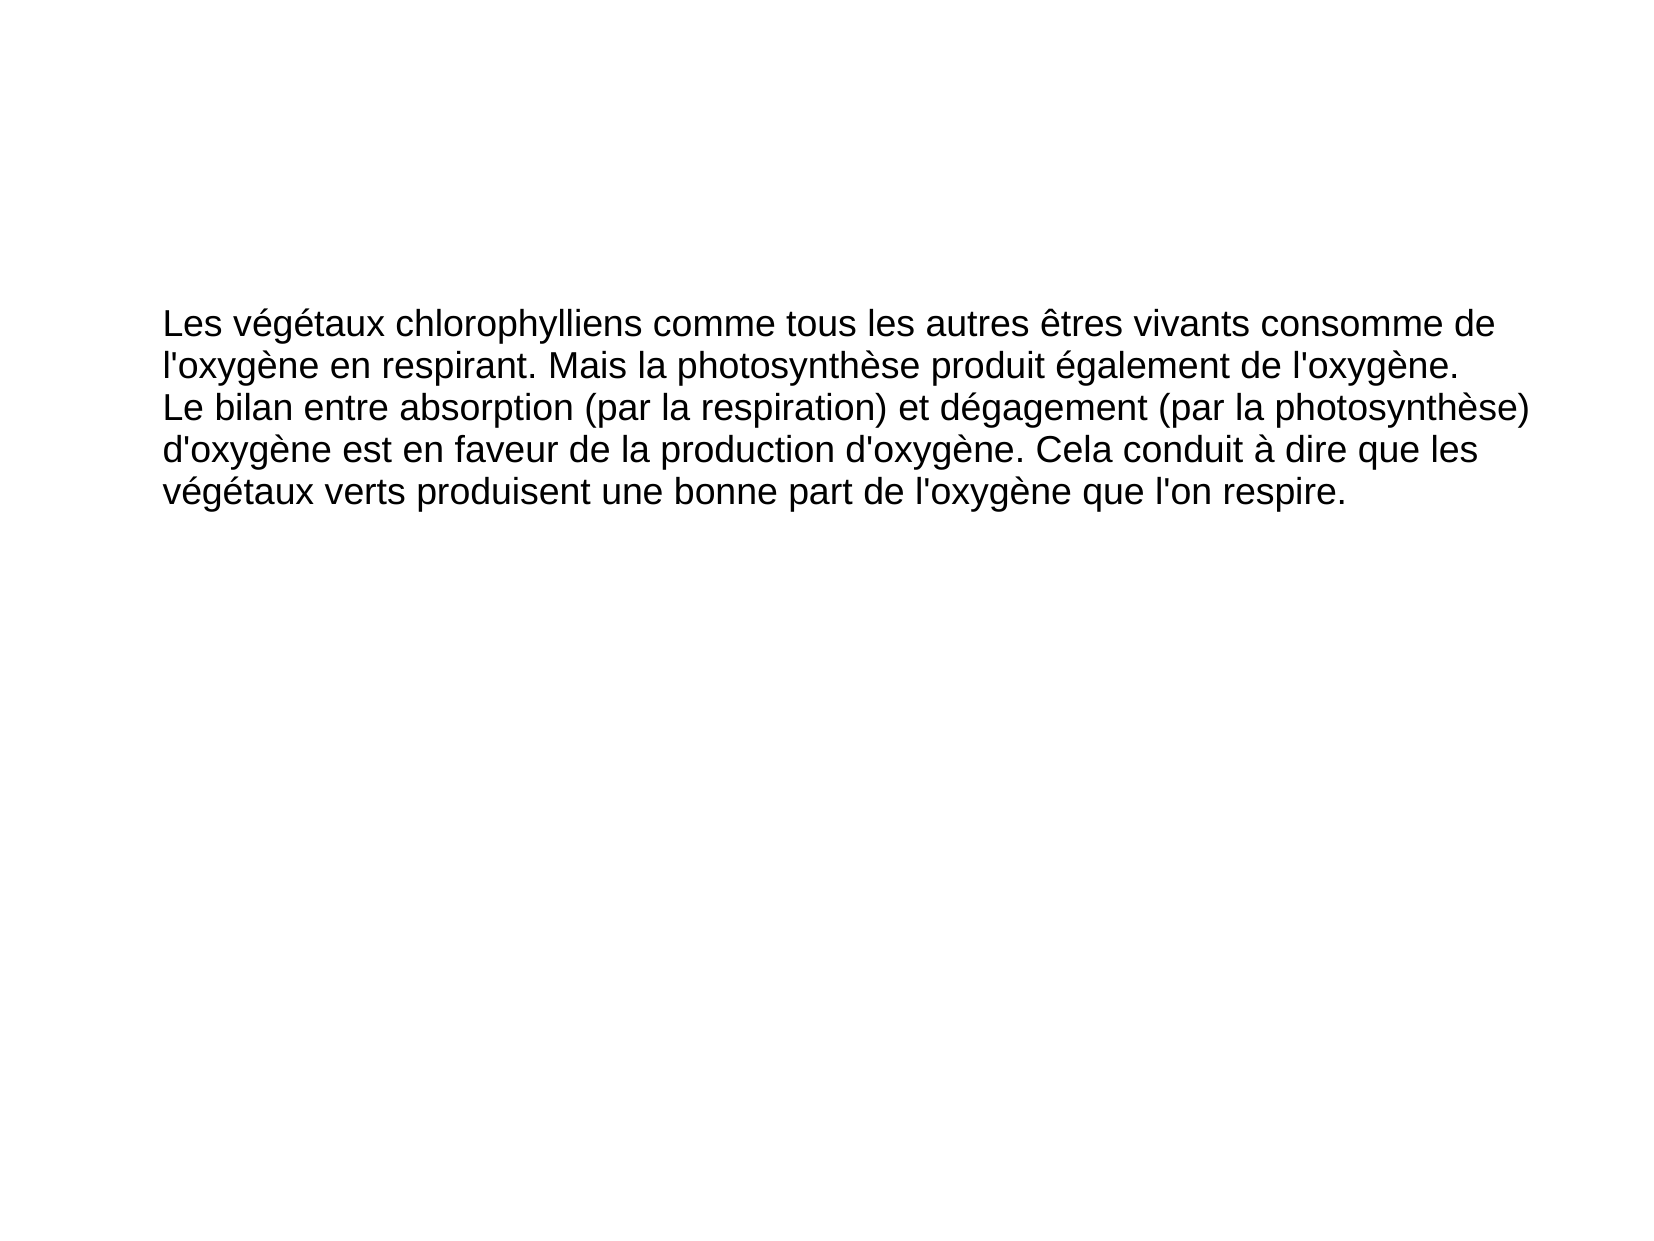

Les végétaux chlorophylliens comme tous les autres êtres vivants consomme de l'oxygène en respirant. Mais la photosynthèse produit également de l'oxygène.
Le bilan entre absorption (par la respiration) et dégagement (par la photosynthèse) d'oxygène est en faveur de la production d'oxygène. Cela conduit à dire que les végétaux verts produisent une bonne part de l'oxygène que l'on respire.